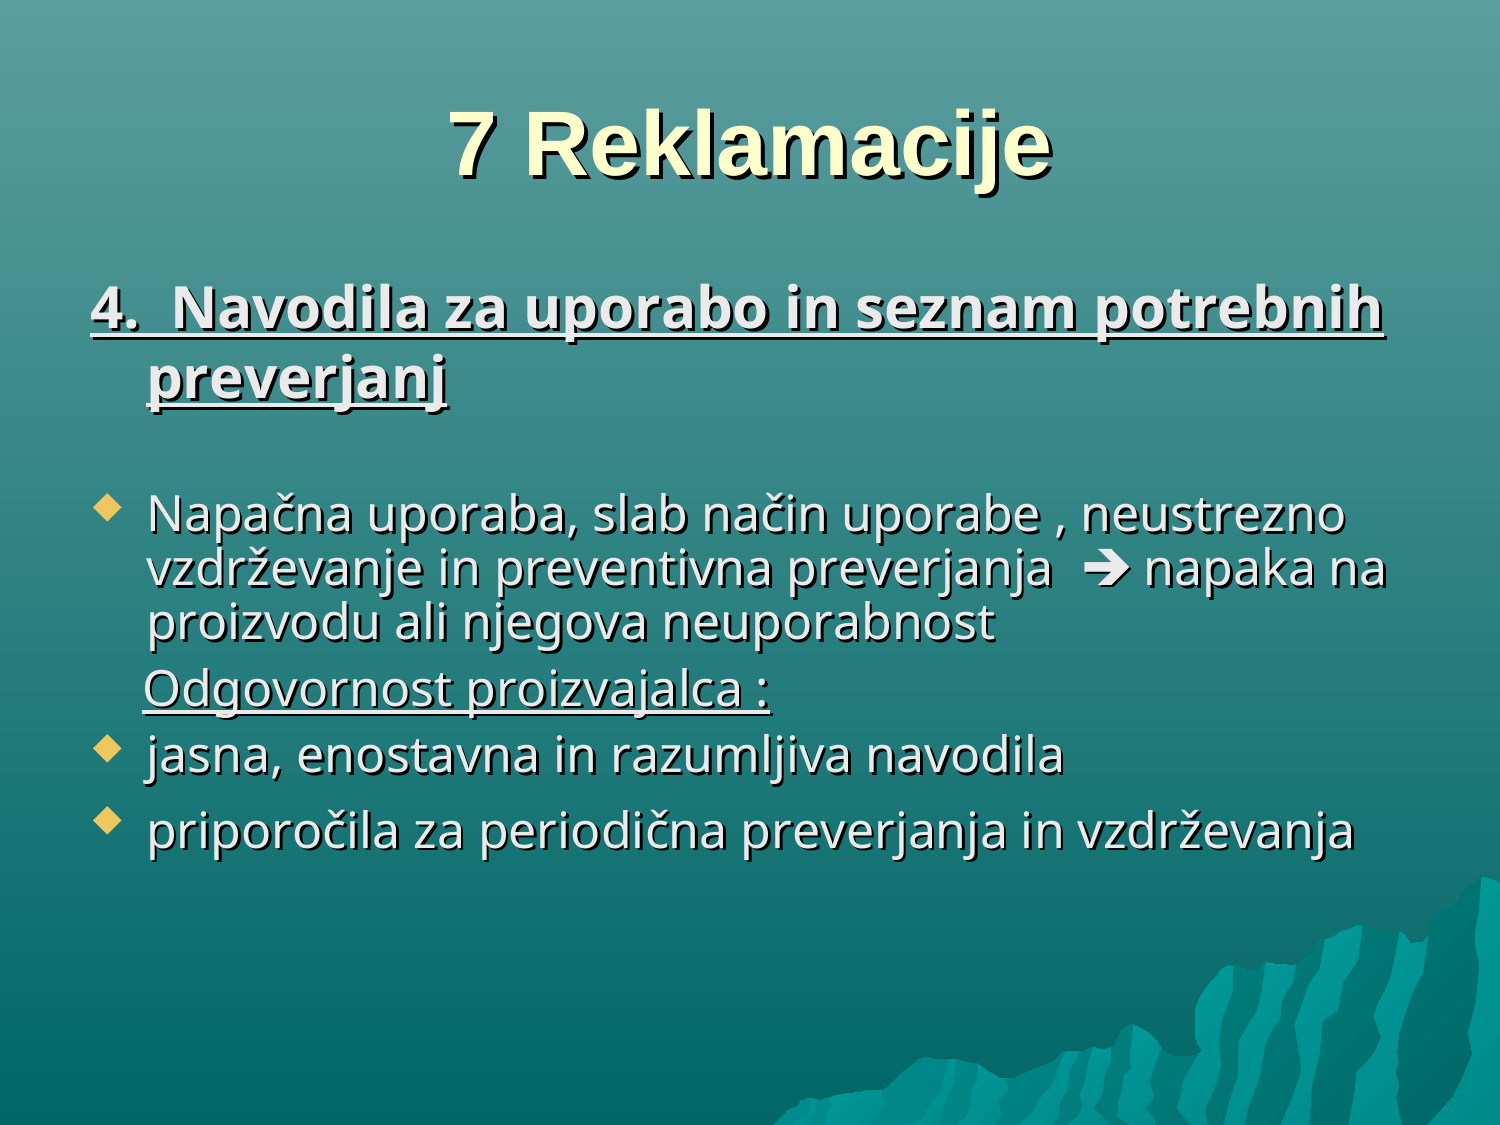

7 Reklamacije
# 4. Navodila za uporabo in seznam potrebnih preverjanj
Napačna uporaba, slab način uporabe , neustrezno vzdrževanje in preventivna preverjanja  napaka na proizvodu ali njegova neuporabnost
 Odgovornost proizvajalca :
jasna, enostavna in razumljiva navodila
priporočila za periodična preverjanja in vzdrževanja